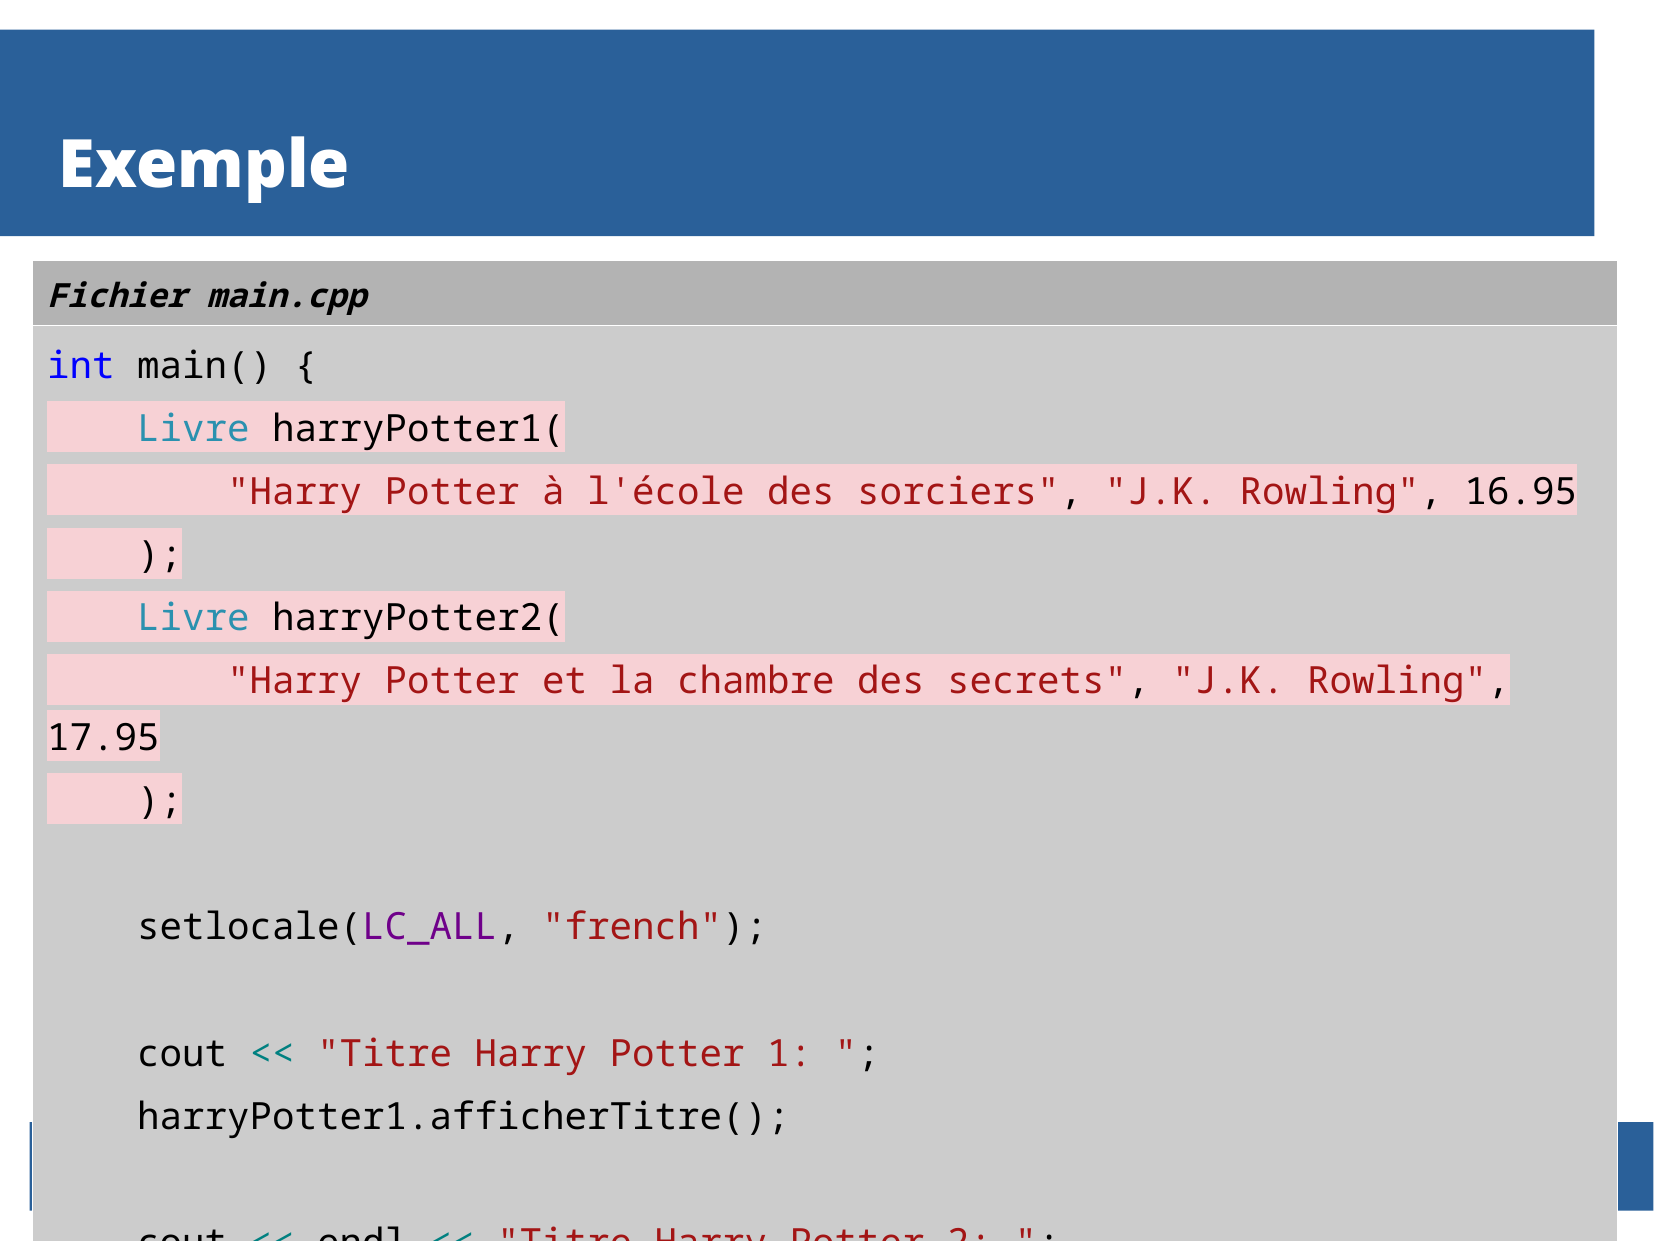

# Exemple
| Fichier main.cpp |
| --- |
| int main() { Livre harryPotter1( "Harry Potter à l'école des sorciers", "J.K. Rowling", 16.95 ); Livre harryPotter2( "Harry Potter et la chambre des secrets", "J.K. Rowling", 17.95 ); setlocale(LC\_ALL, "french"); cout << "Titre Harry Potter 1: "; harryPotter1.afficherTitre(); cout << endl << "Titre Harry Potter 2: "; harryPotter2.afficherTitre(); } |
31